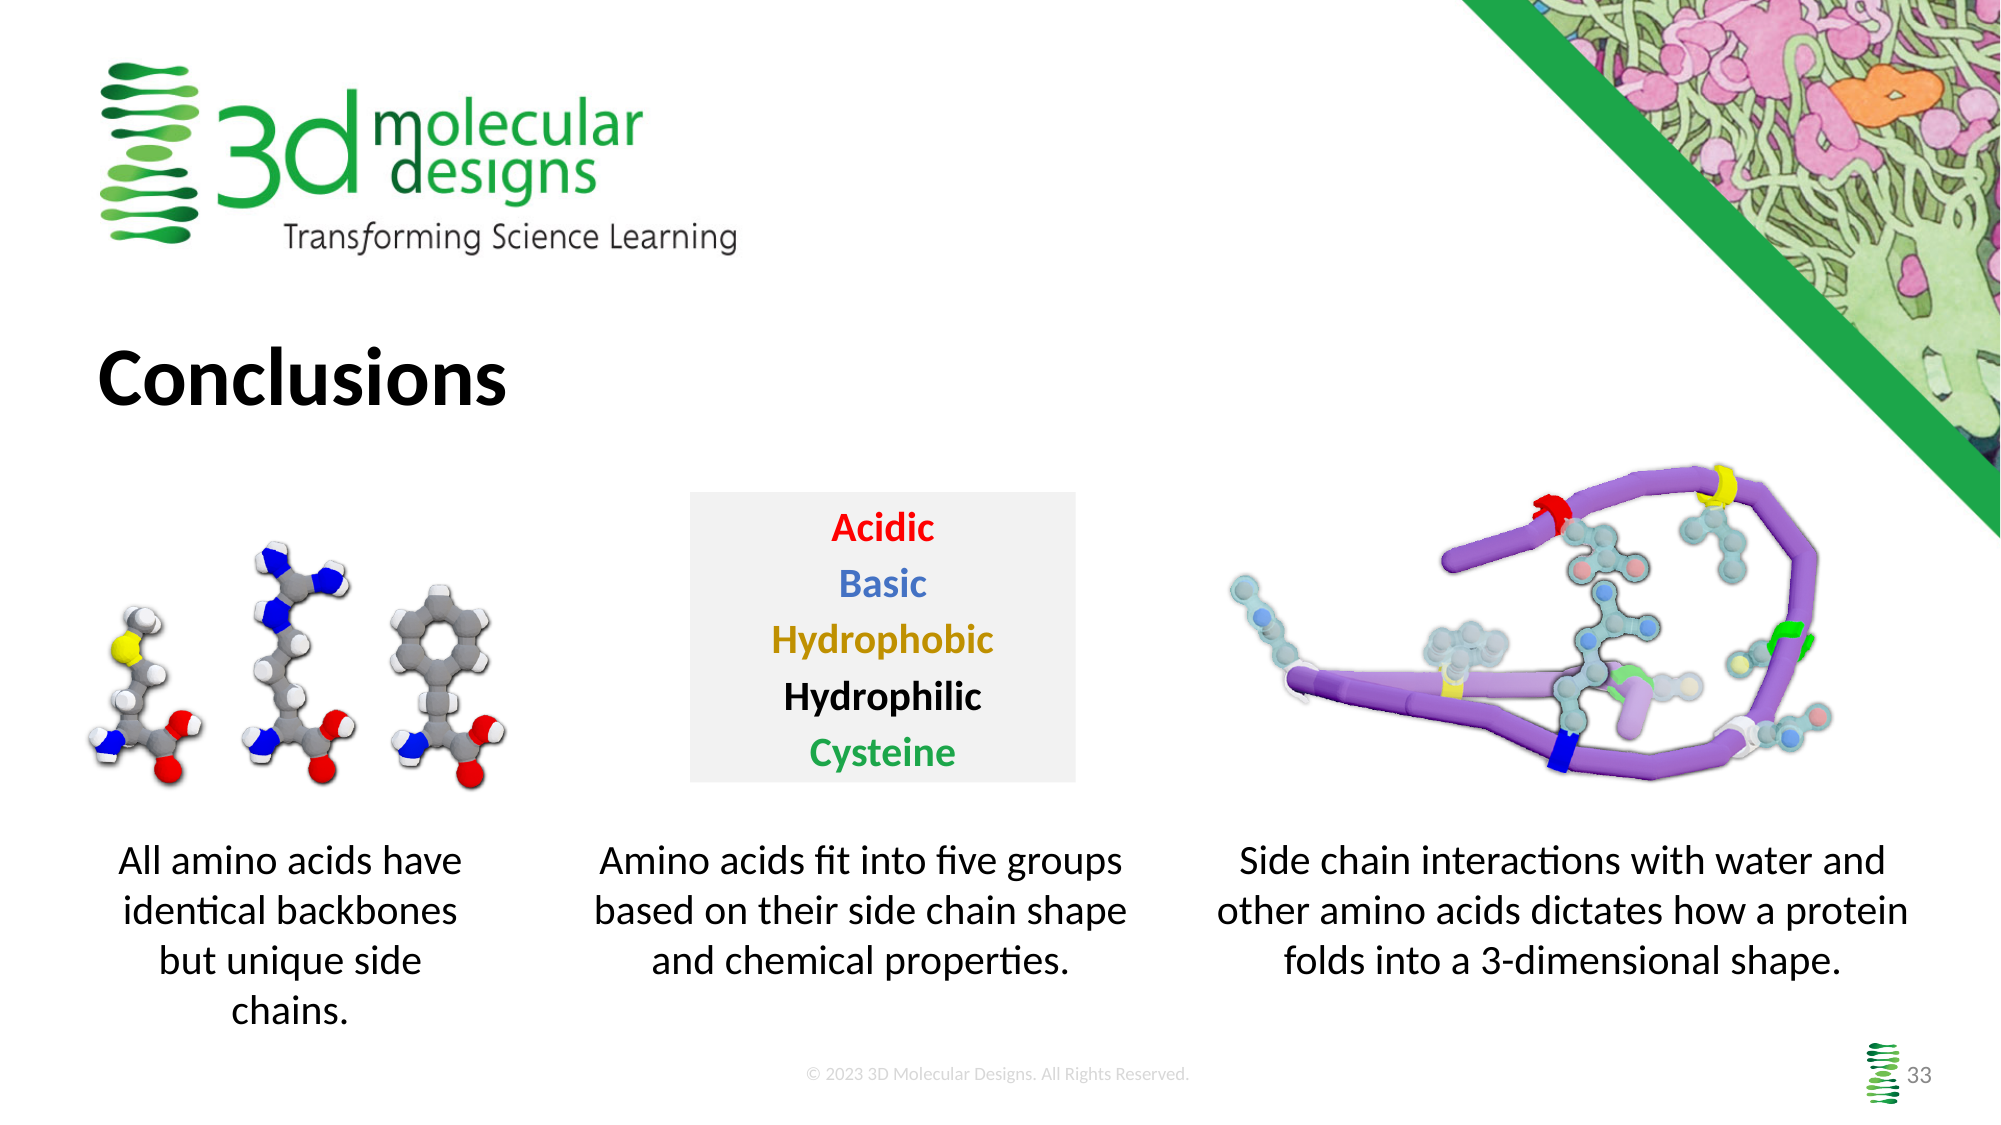

Conclusions
Acidic
Basic
Hydrophobic
Hydrophilic
Cysteine
All amino acids have identical backbones but unique side chains.
Amino acids fit into five groups based on their side chain shape and chemical properties.
Side chain interactions with water and other amino acids dictates how a protein folds into a 3-dimensional shape.
© 2023 3D Molecular Designs. All Rights Reserved.